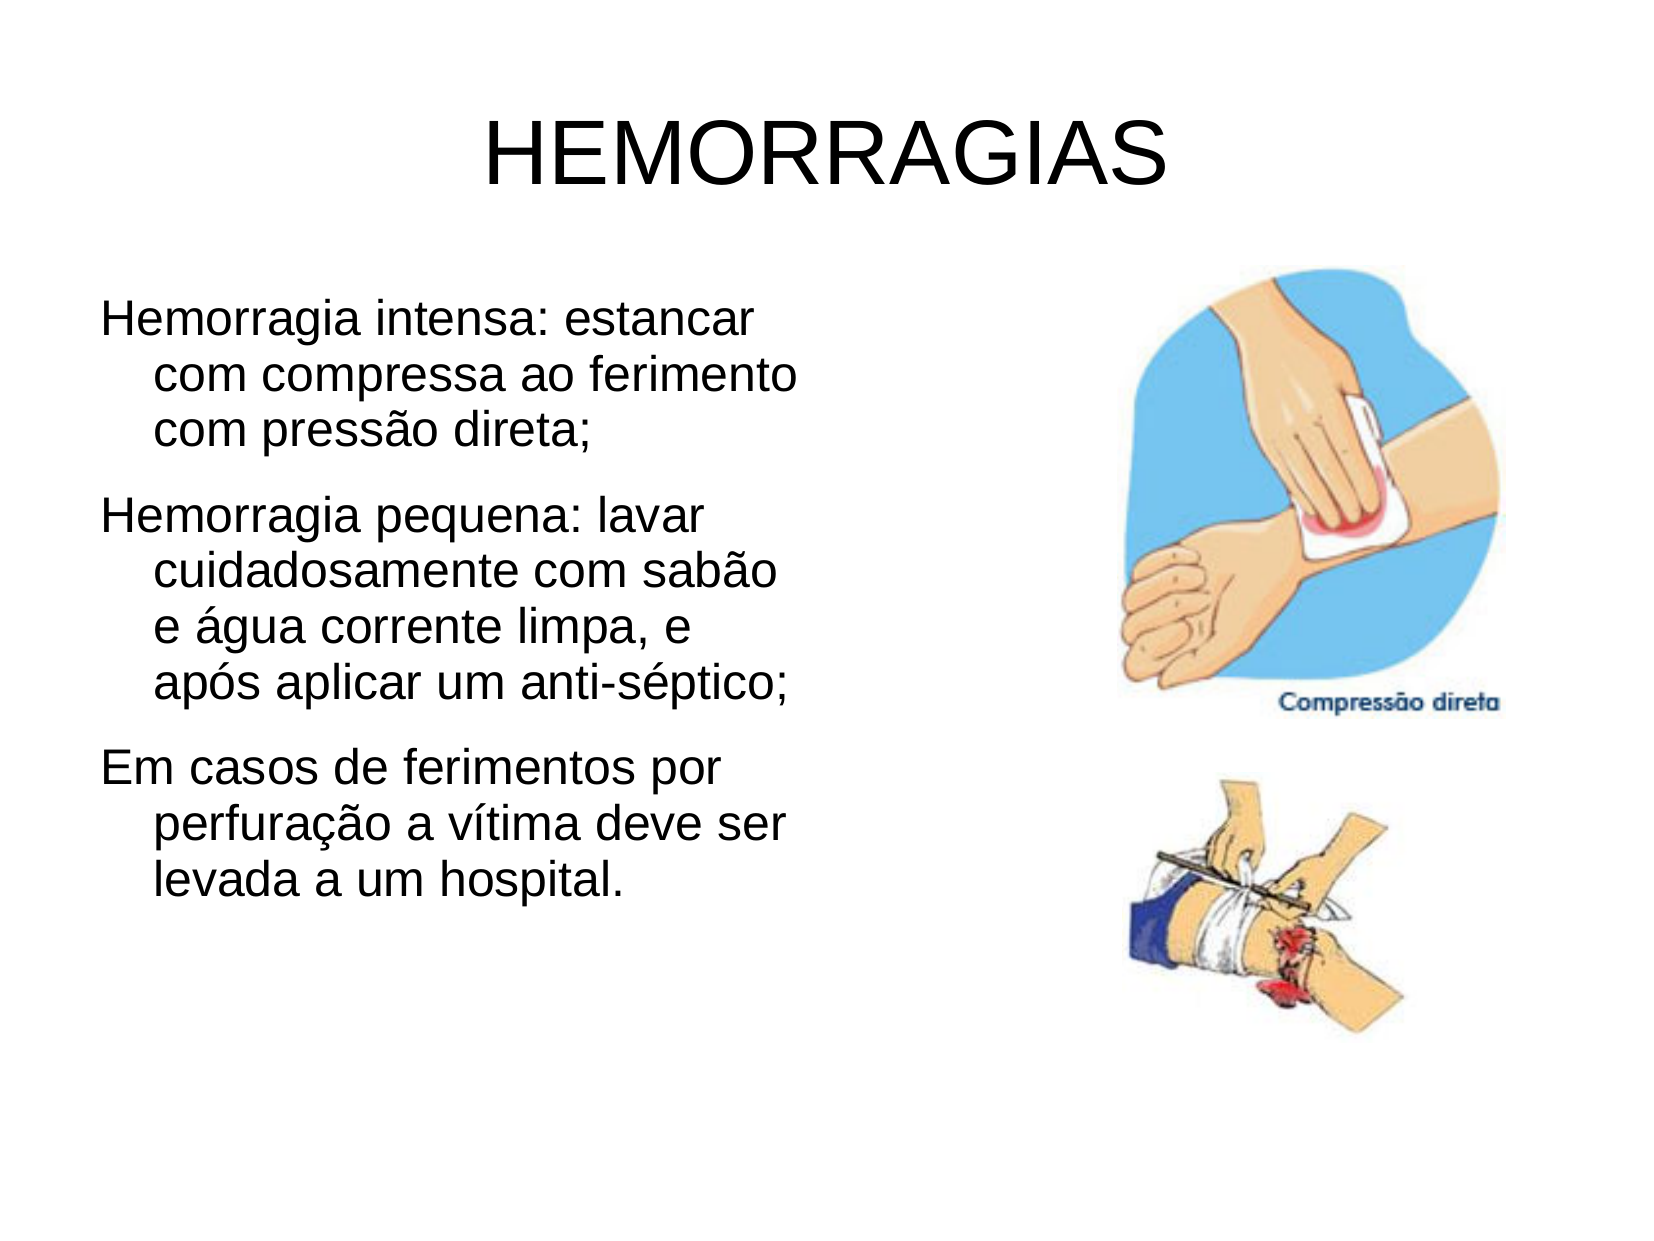

# HEMORRAGIAS
Hemorragia intensa: estancar com compressa ao ferimento com pressão direta;
Hemorragia pequena: lavar cuidadosamente com sabão e água corrente limpa, e após aplicar um anti-séptico;
Em casos de ferimentos por perfuração a vítima deve ser levada a um hospital.